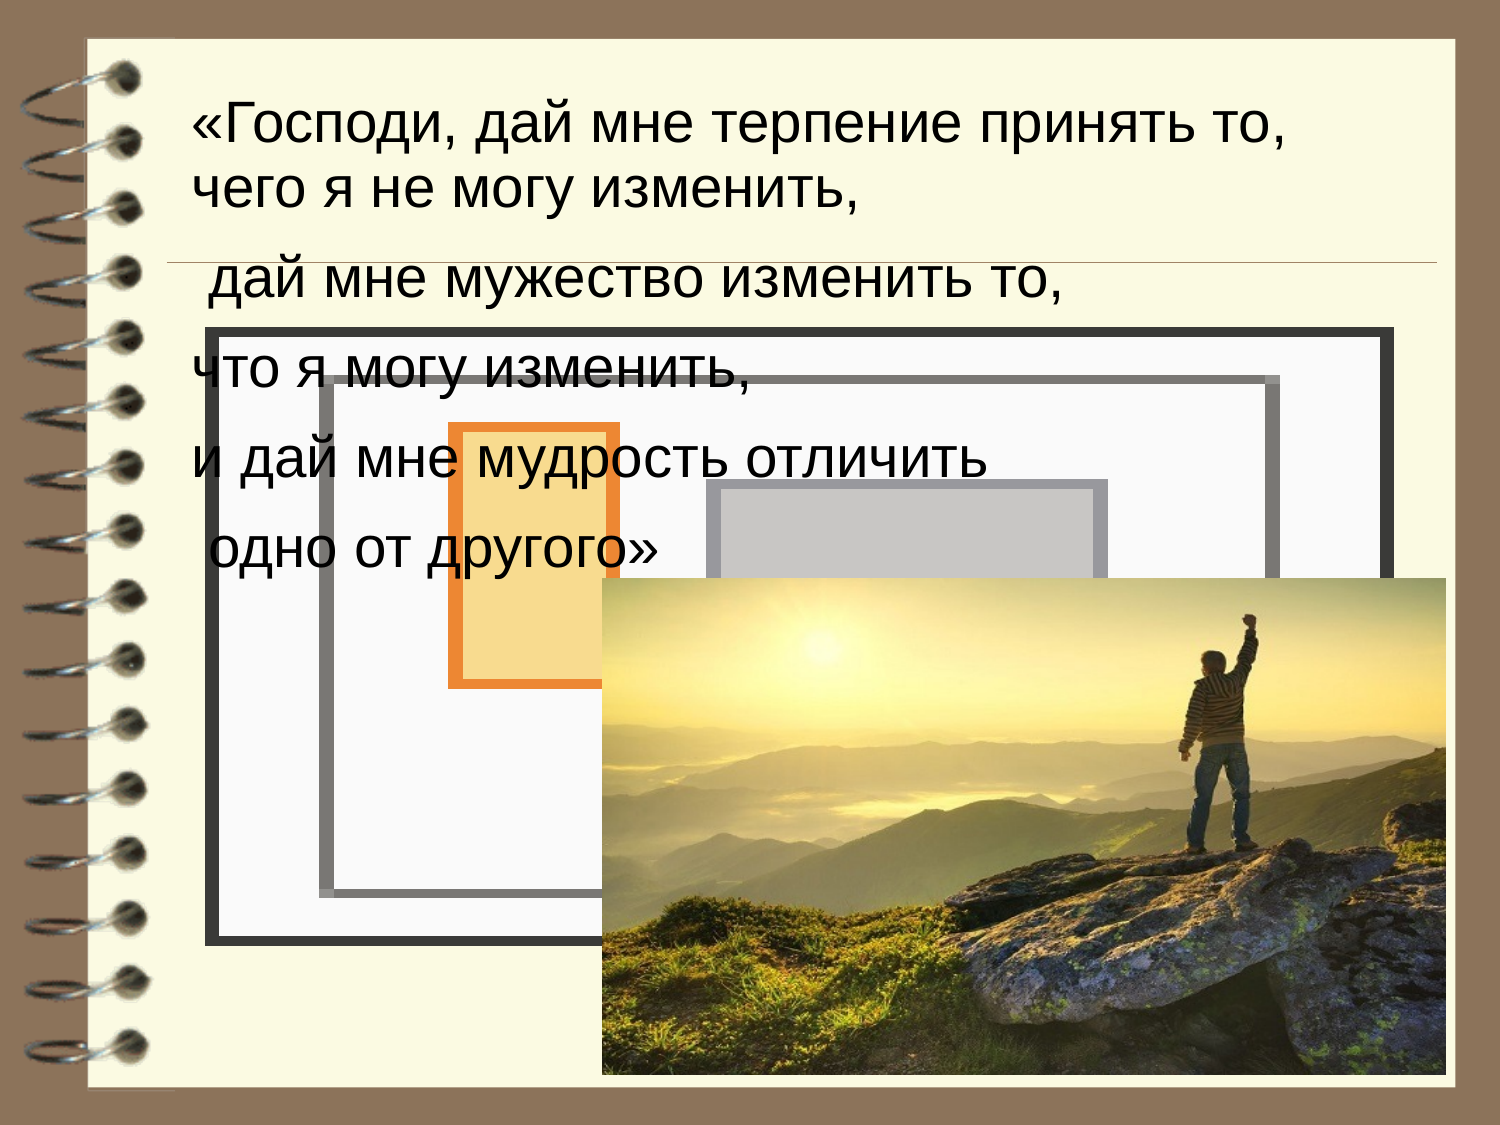

#
«Господи, дай мне терпение принять то, чего я не могу изменить,
 дай мне мужество изменить то,
что я могу изменить,
и дай мне мудрость отличить
 одно от другого»